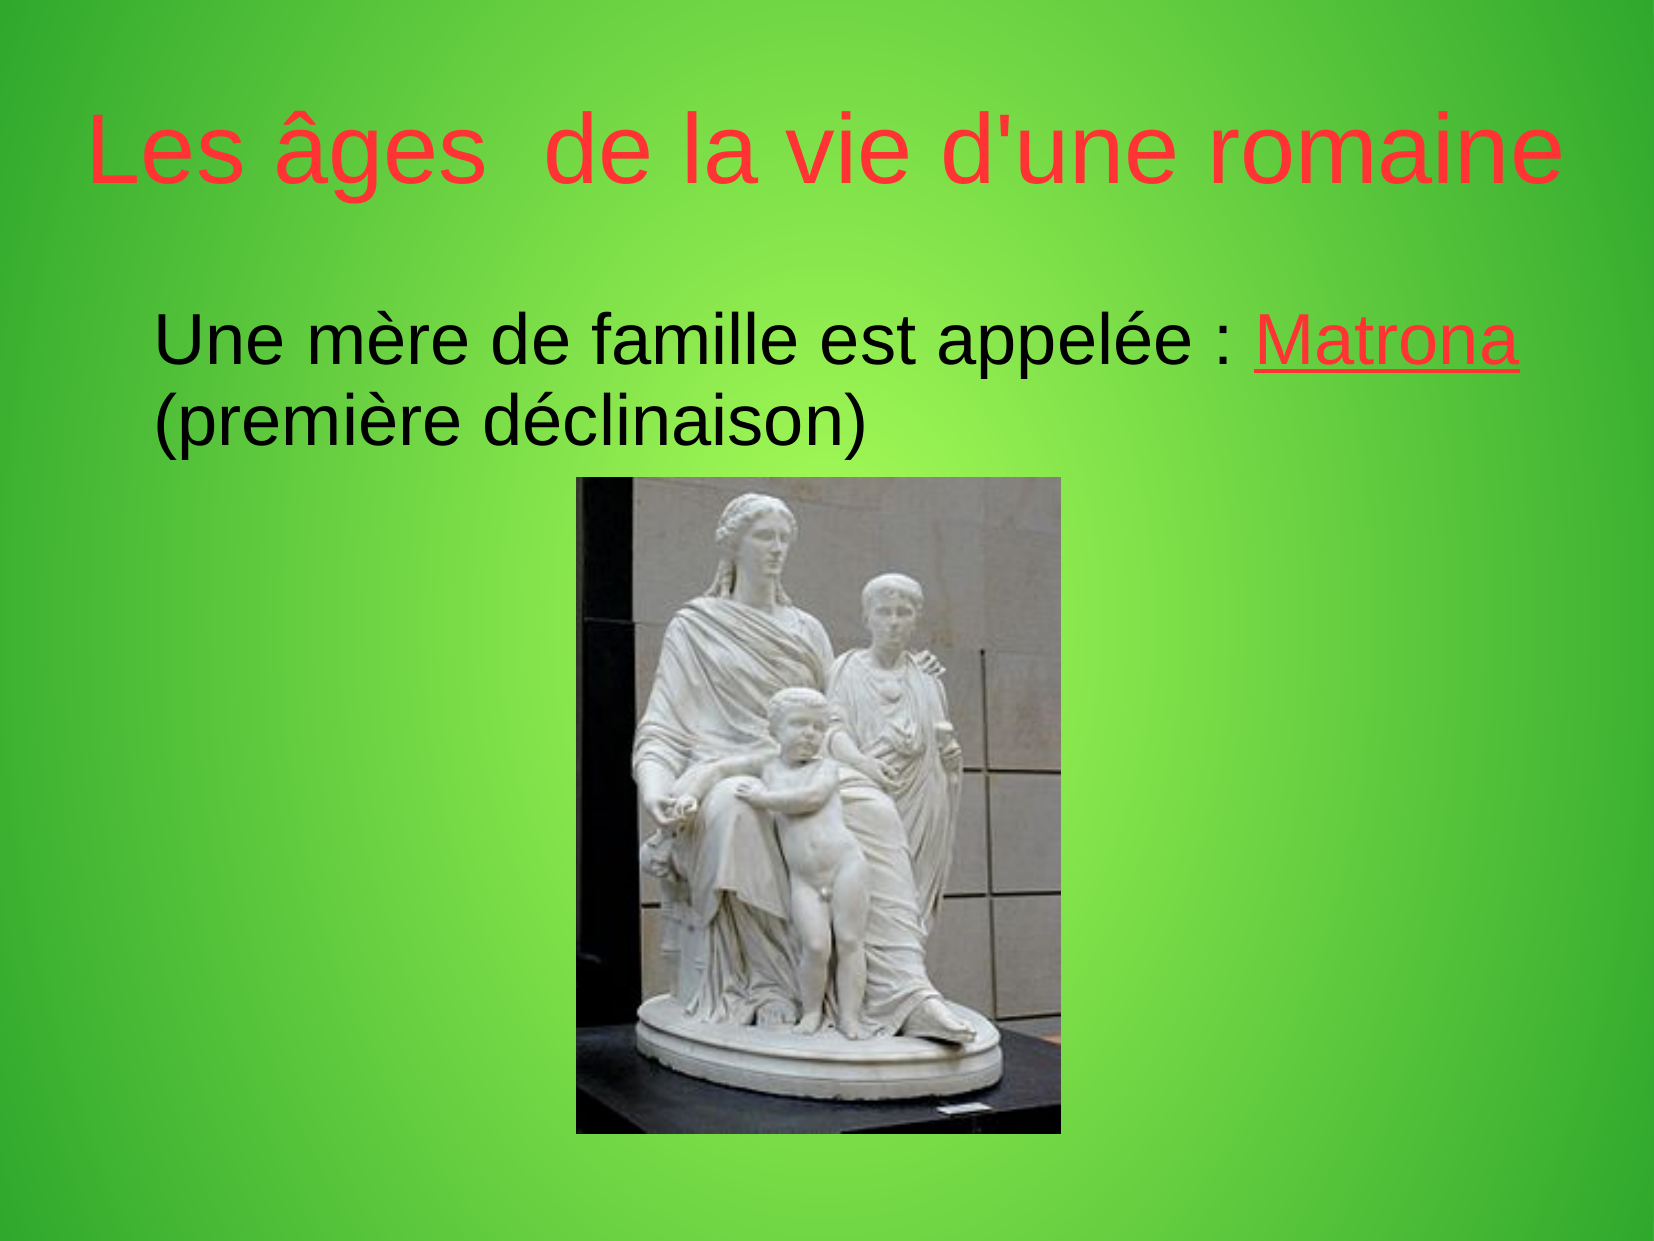

# Les âges de la vie d'une romaine
Une mère de famille est appelée : Matrona (première déclinaison)